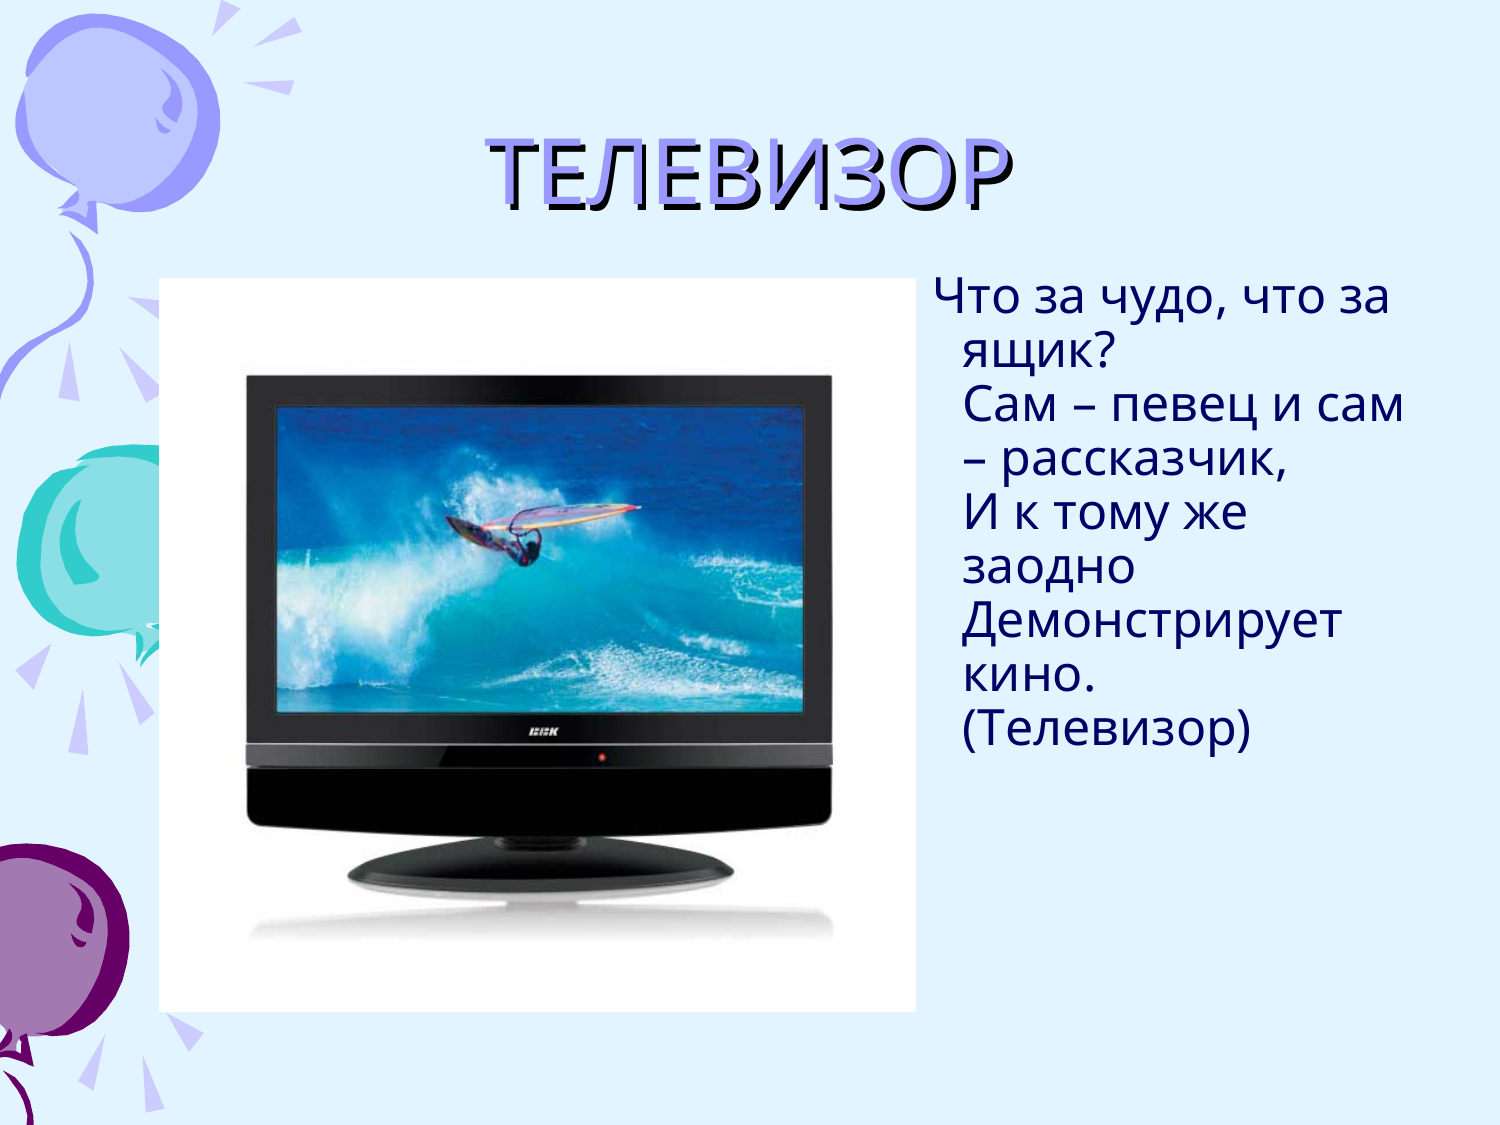

# ТЕЛЕВИЗОР
 Что за чудо, что за ящик?
Сам – певец и сам – рассказчик,
И к тому же заодно
Демонстрирует кино.
(Телевизор)